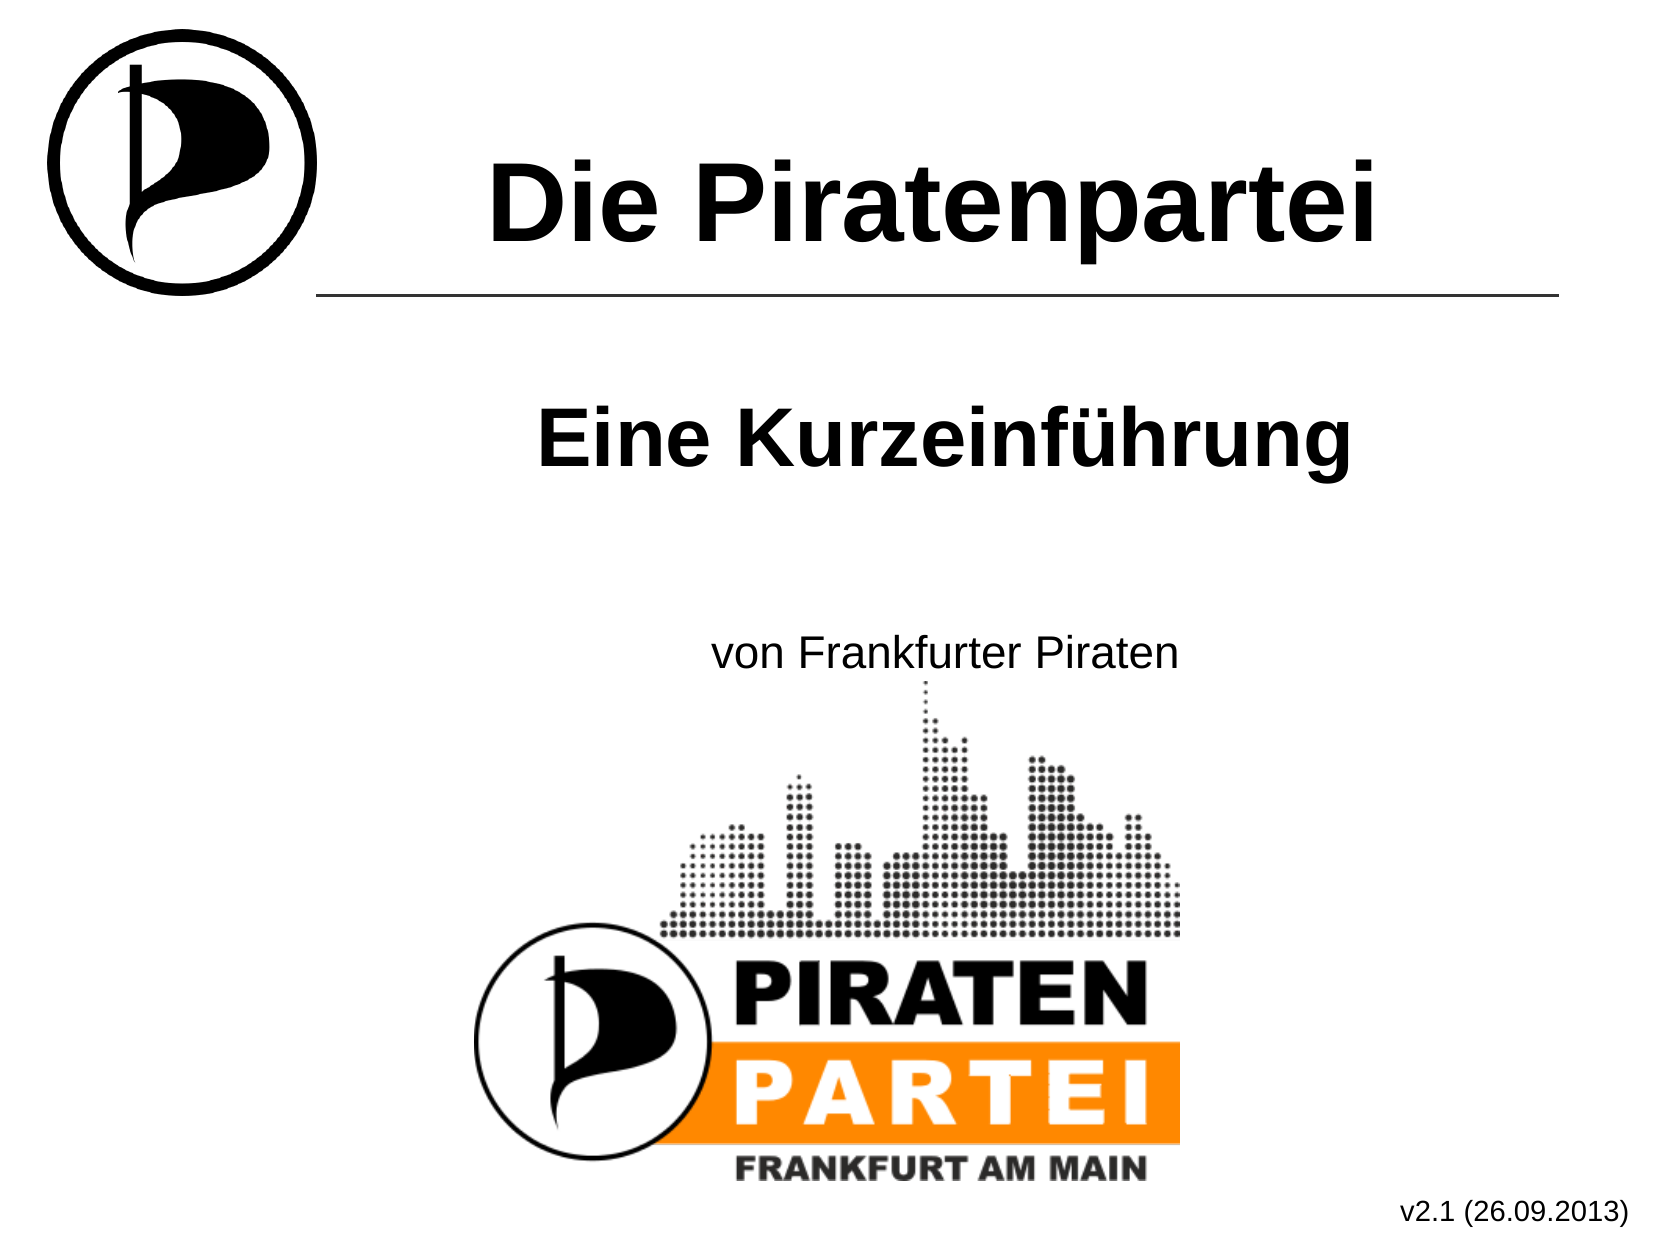

# Die Piratenpartei
Eine Kurzeinführung
von Frankfurter Piraten
v2.1 (26.09.2013)